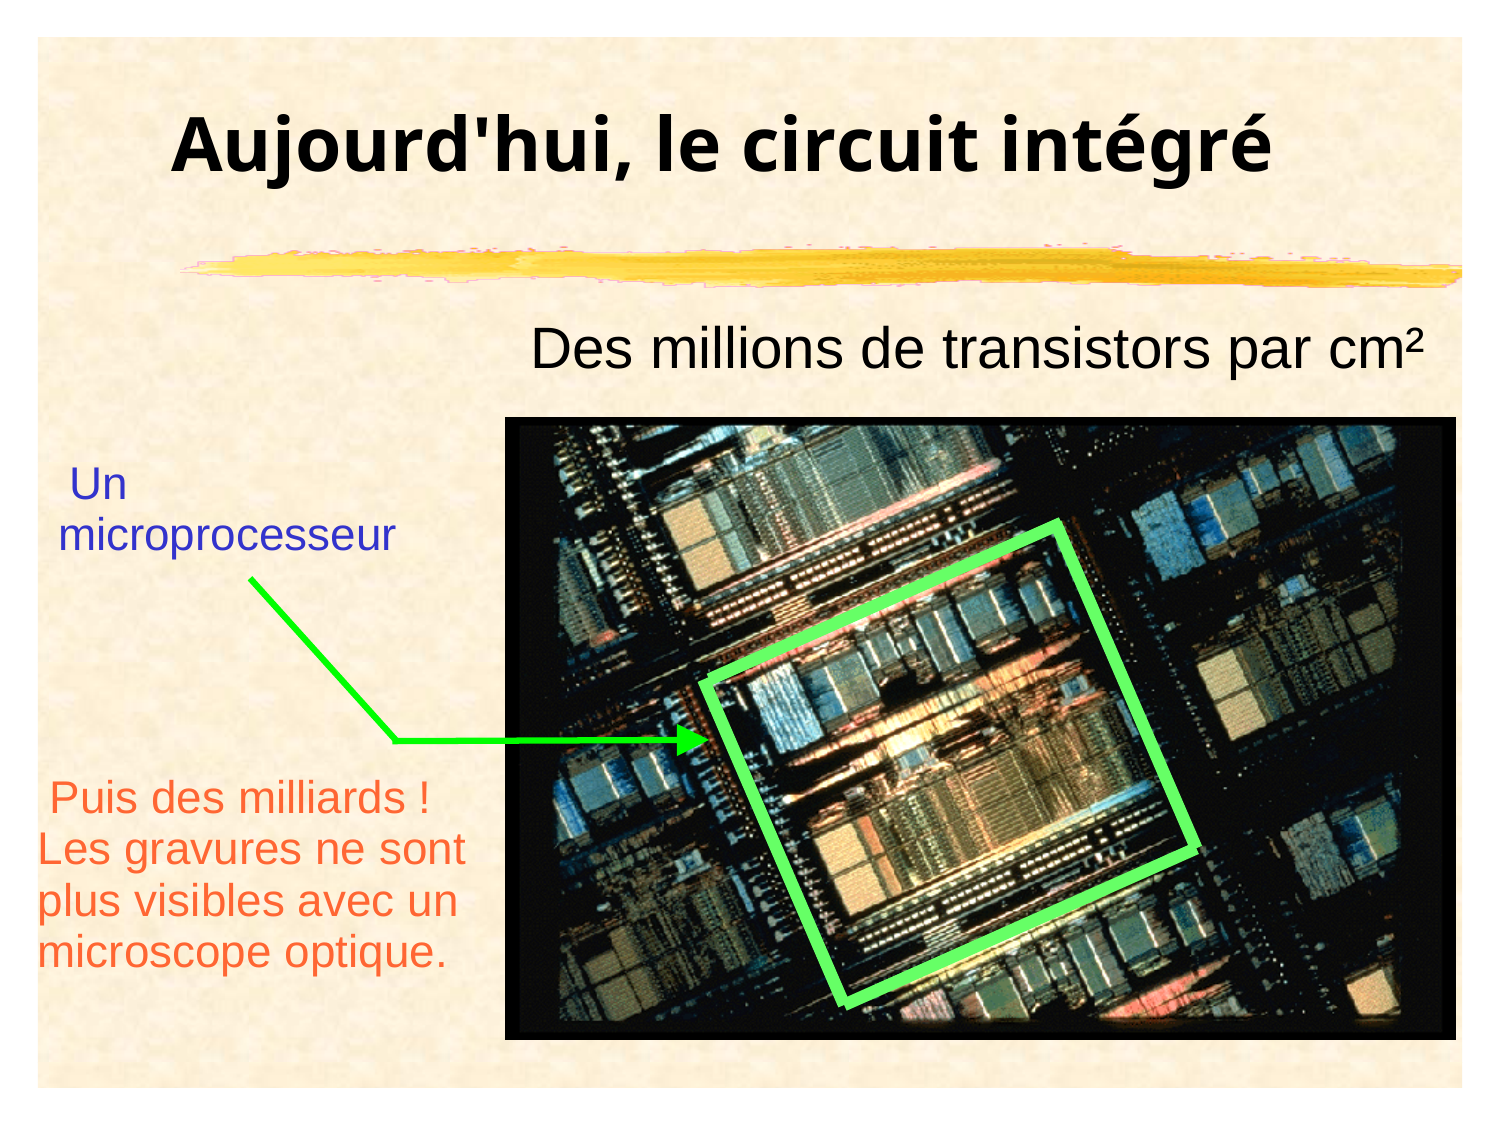

# Aujourd'hui, le circuit intégré
Des millions de transistors par cm²
Un microprocesseur
Puis des milliards ! Les gravures ne sont plus visibles avec un microscope optique.